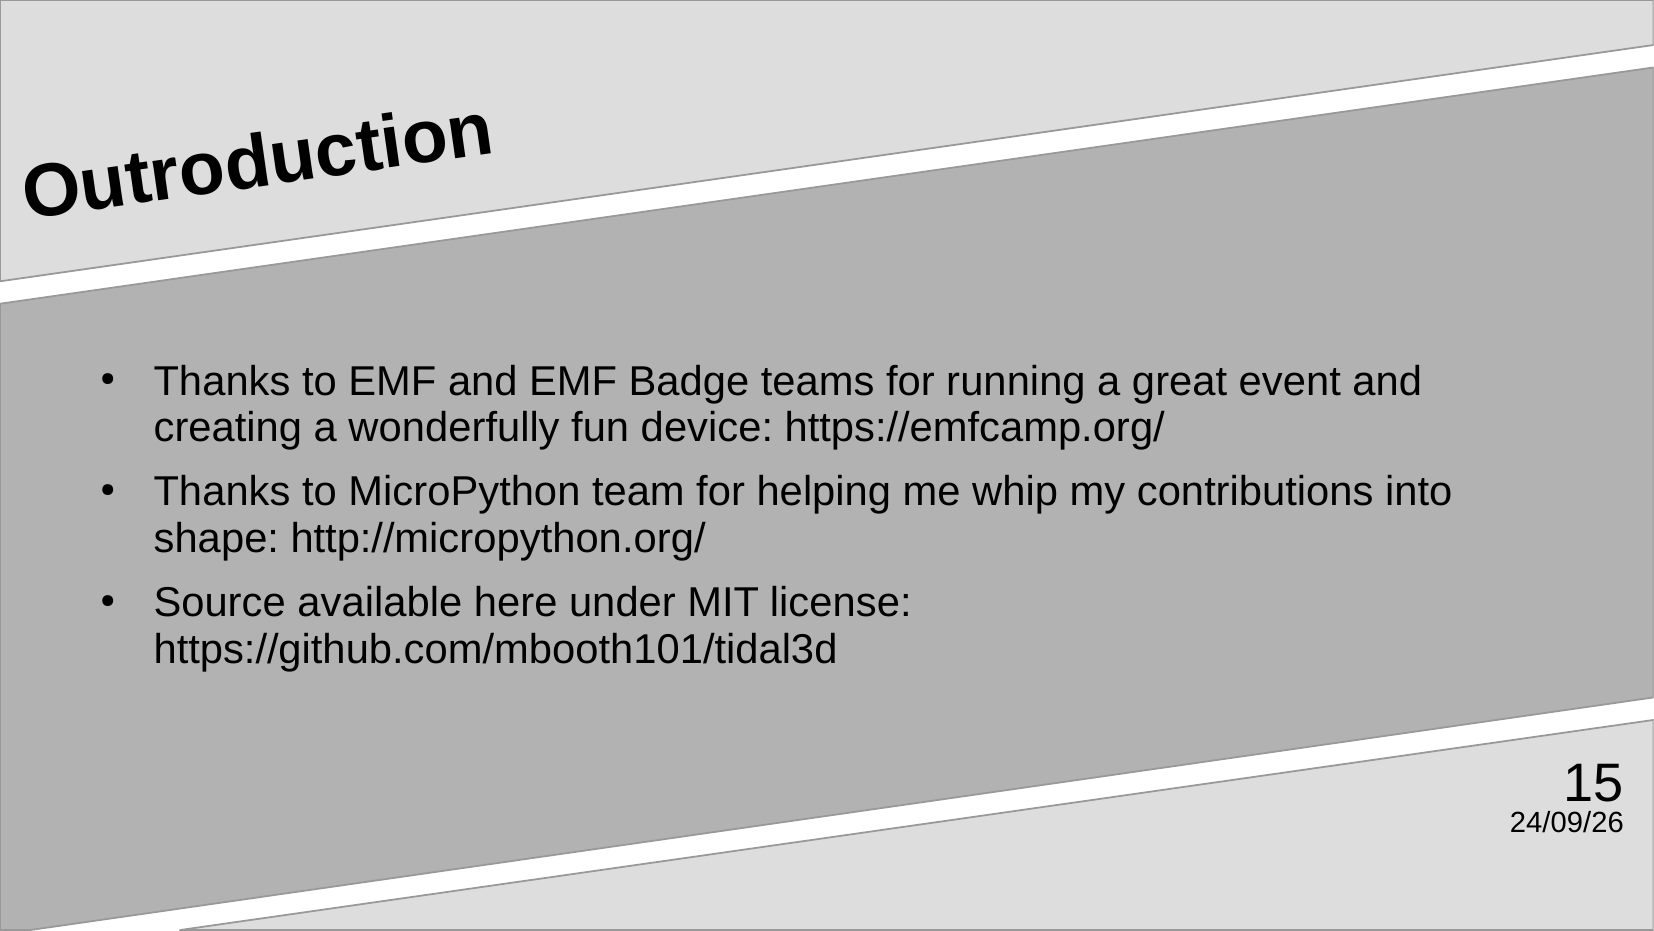

# Outroduction
Thanks to EMF and EMF Badge teams for running a great event and creating a wonderfully fun device: https://emfcamp.org/
Thanks to MicroPython team for helping me whip my contributions into shape: http://micropython.org/
Source available here under MIT license: https://github.com/mbooth101/tidal3d
15